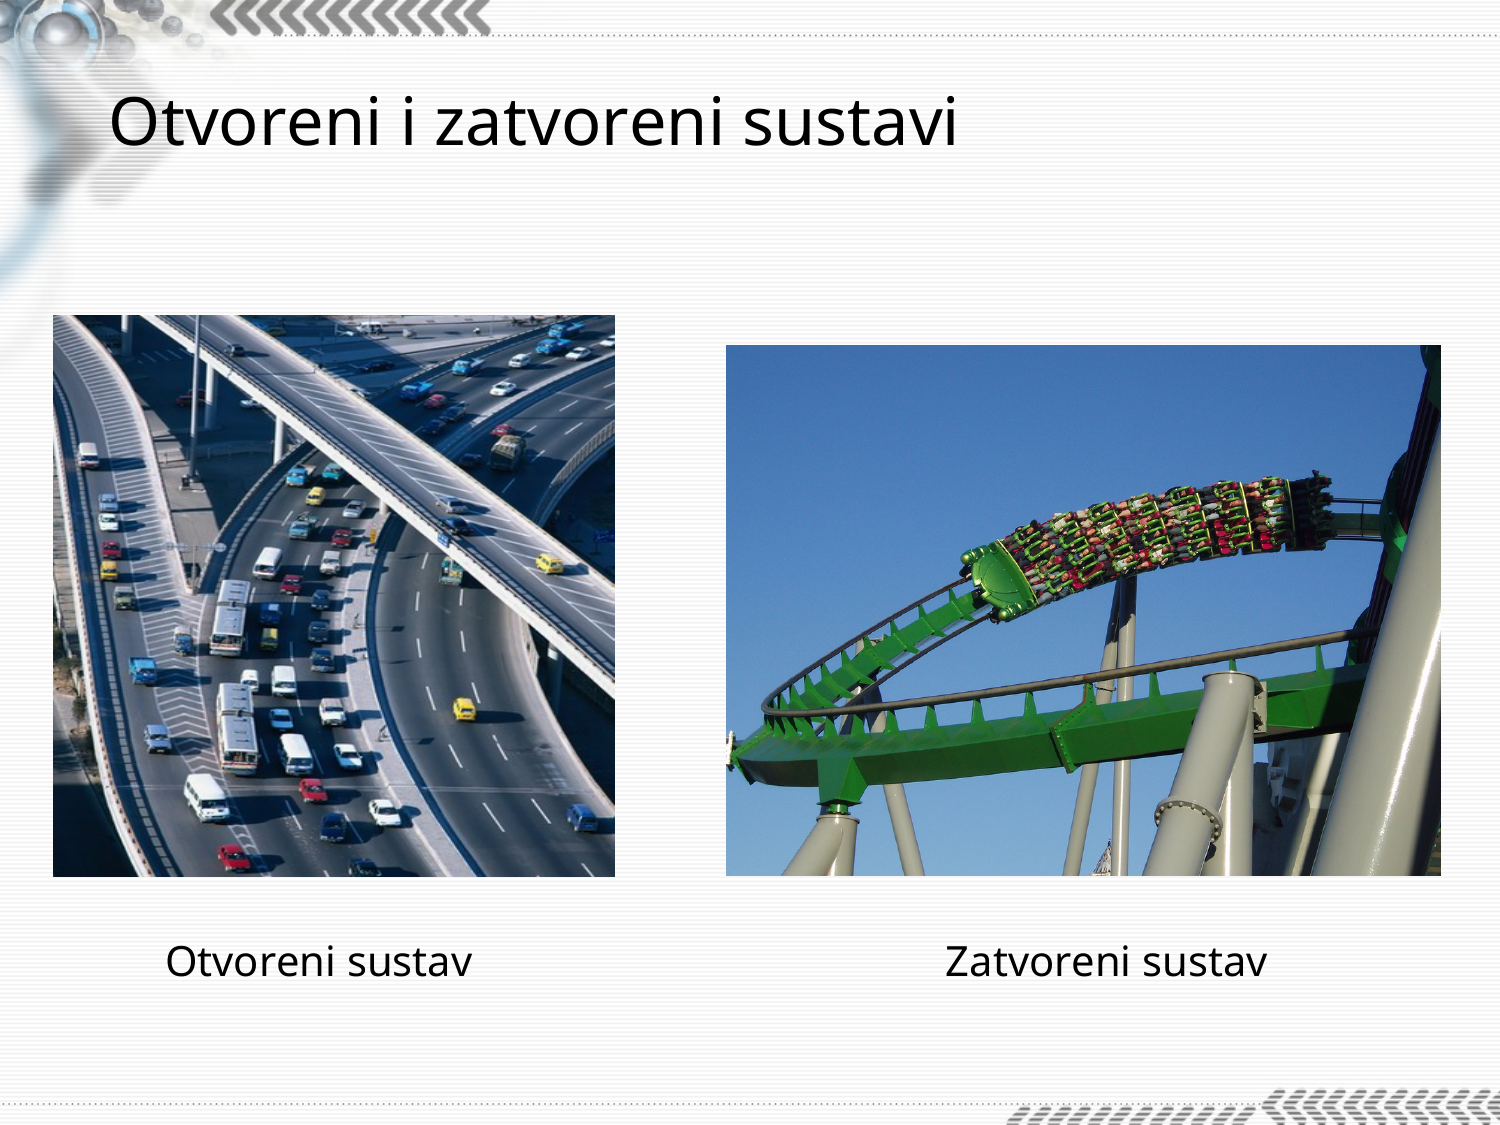

# Otvoreni i zatvoreni sustavi
Otvoreni sustav
Zatvoreni sustav